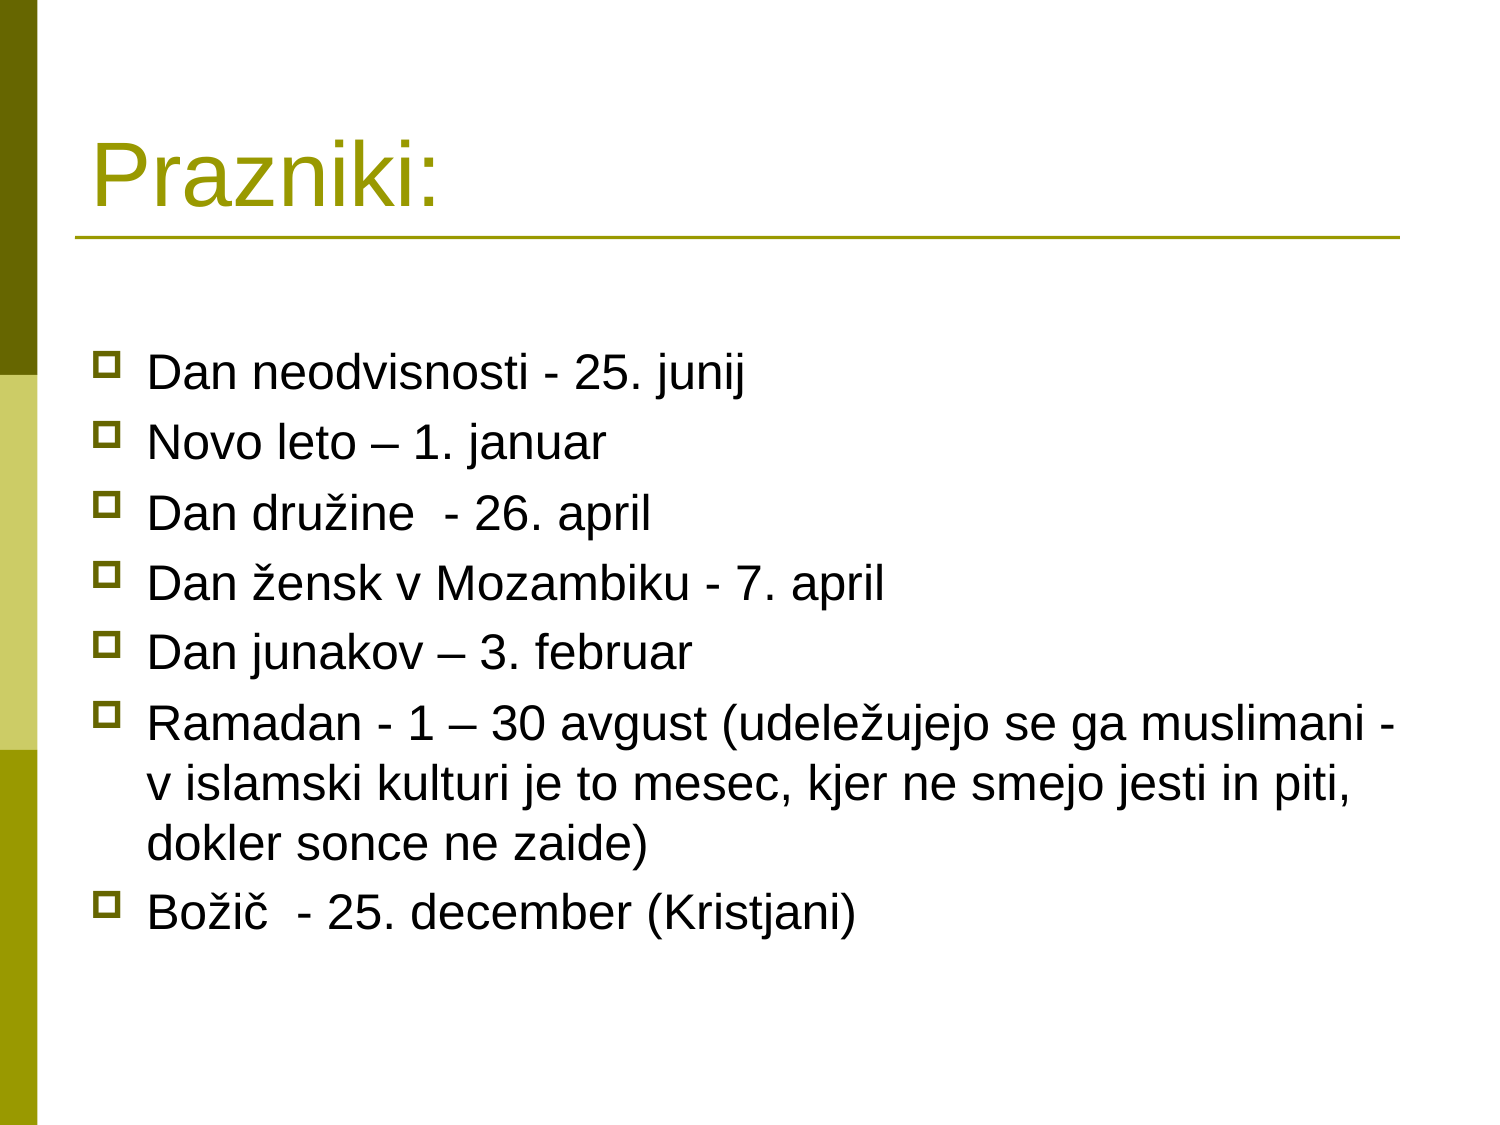

# Prazniki:
Dan neodvisnosti - 25. junij
Novo leto – 1. januar
Dan družine - 26. april
Dan žensk v Mozambiku - 7. april
Dan junakov – 3. februar
Ramadan - 1 – 30 avgust (udeležujejo se ga muslimani - v islamski kulturi je to mesec, kjer ne smejo jesti in piti, dokler sonce ne zaide)
Božič - 25. december (Kristjani)